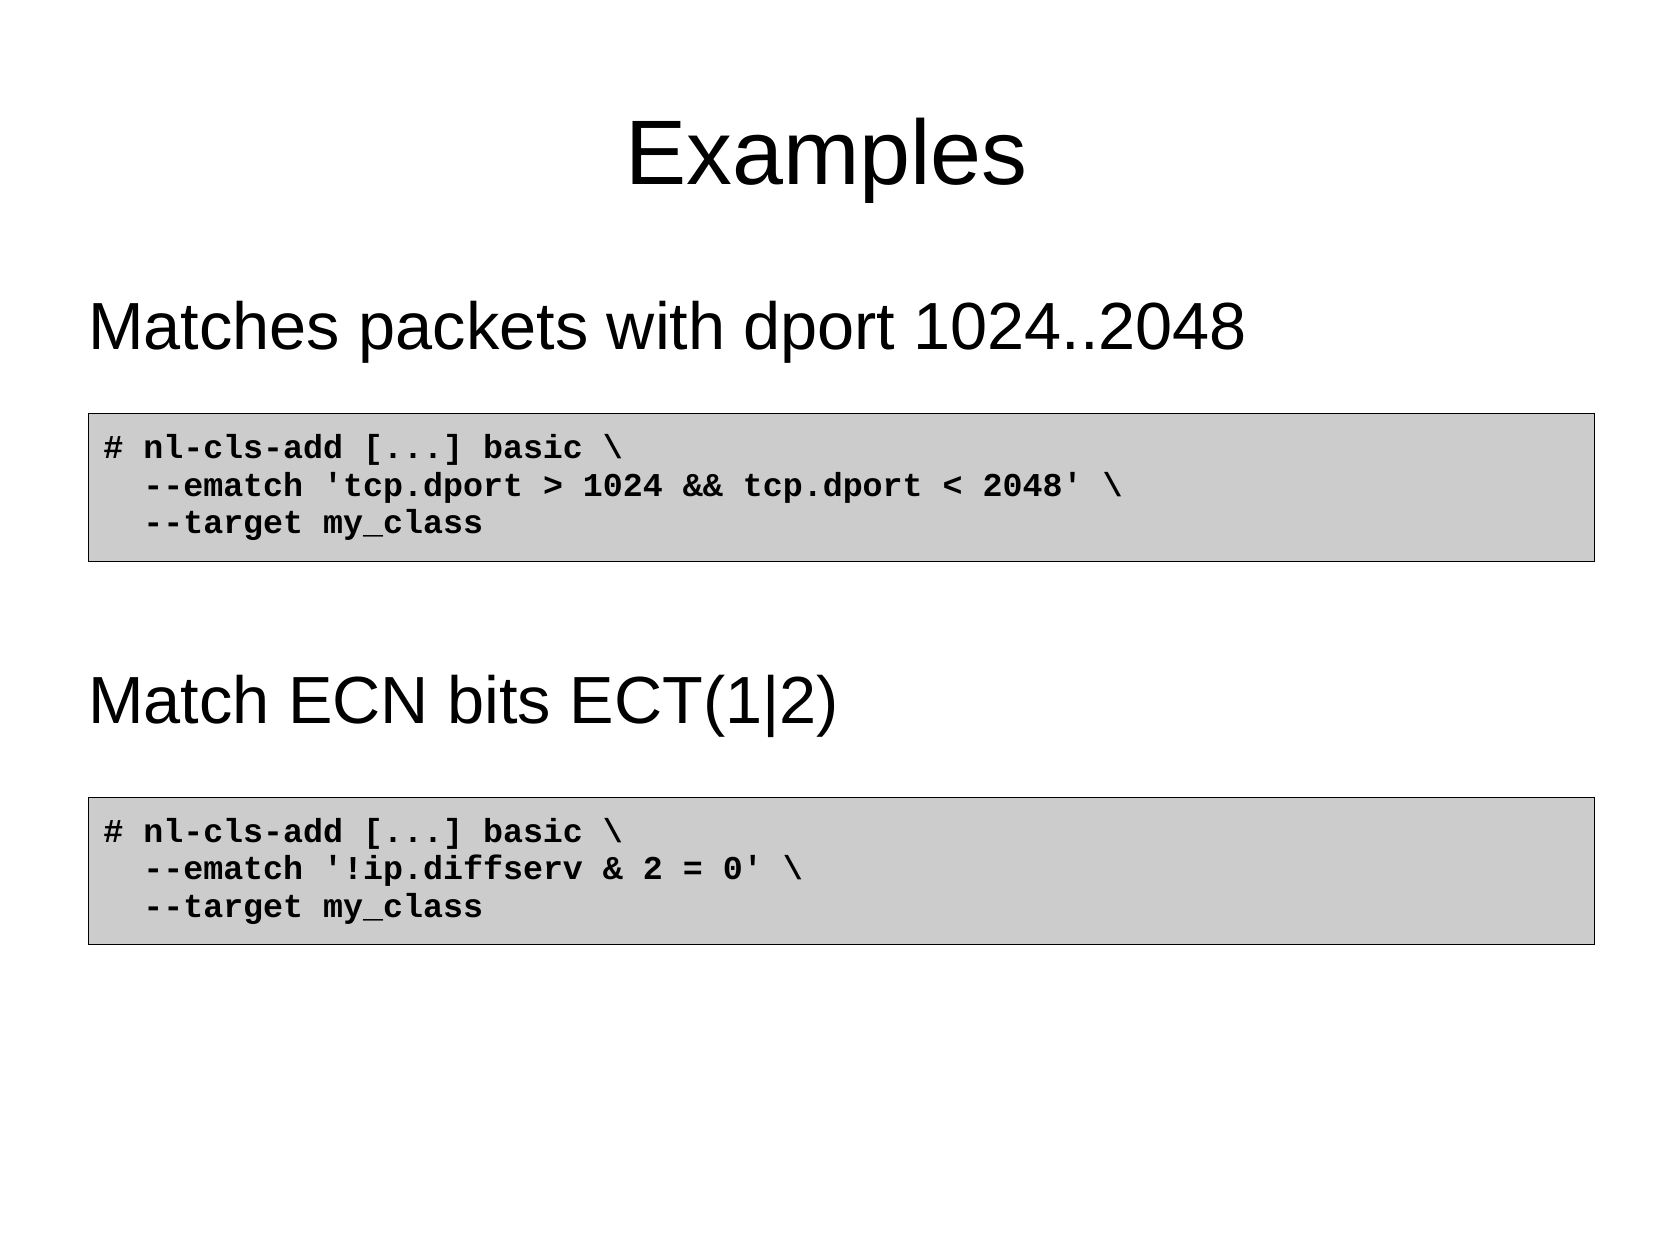

# Examples
Matches packets with dport 1024..2048
Match ECN bits ECT(1|2)
# nl-cls-add [...] basic \
 --ematch 'tcp.dport > 1024 && tcp.dport < 2048' \
 --target my_class
# nl-cls-add [...] basic \
 --ematch '!ip.diffserv & 2 = 0' \
 --target my_class